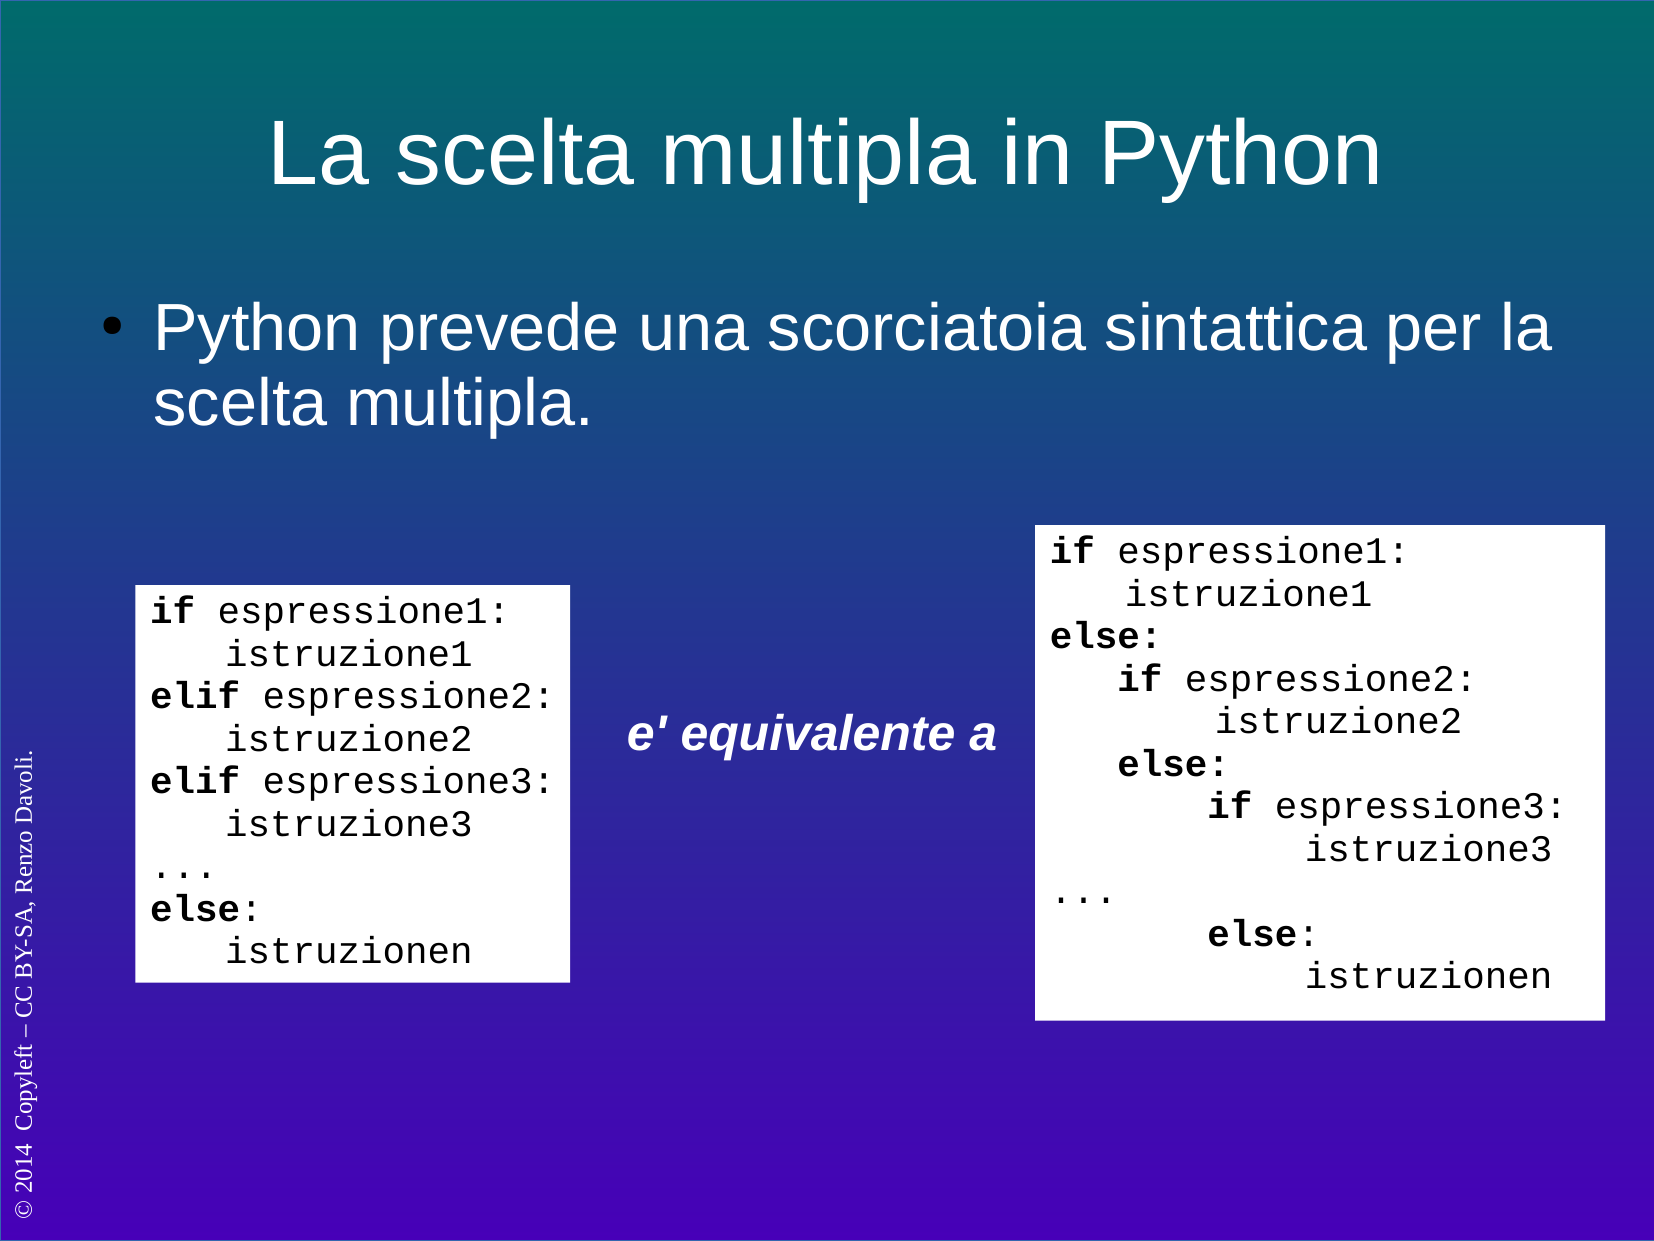

# La scelta multipla in Python
Python prevede una scorciatoia sintattica per la scelta multipla.
if espressione1:
	istruzione1
else:
 if espressione2:
	 istruzione2
 else:
 if espressione3:
	 istruzione3
...
 else:
	 istruzionen
if espressione1:
	istruzione1
elif espressione2:
	istruzione2
elif espressione3:
	istruzione3
...
else:
	istruzionen
e' equivalente a